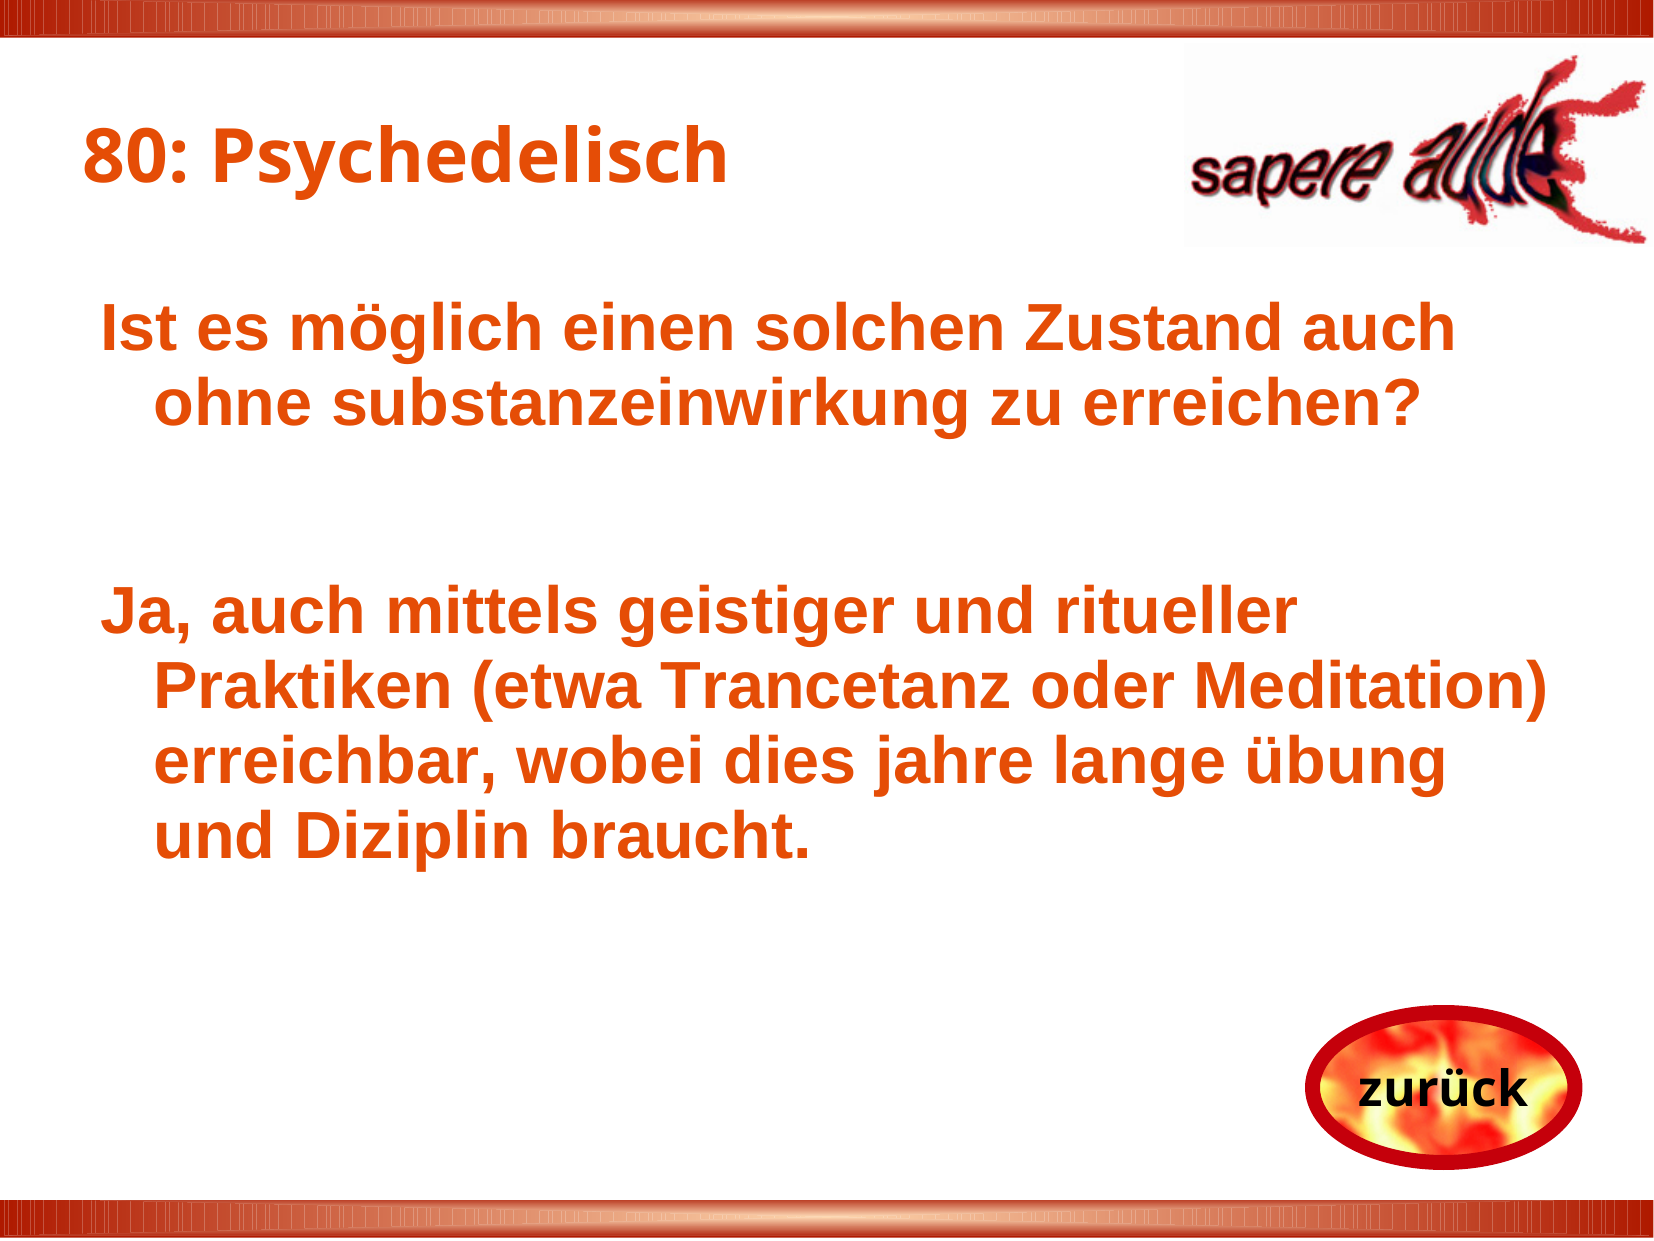

# 80: Psychedelisch
Ist es möglich einen solchen Zustand auch ohne substanzeinwirkung zu erreichen?
Ja, auch mittels geistiger und ritueller Praktiken (etwa Trancetanz oder Meditation) erreichbar, wobei dies jahre lange übung und Diziplin braucht.